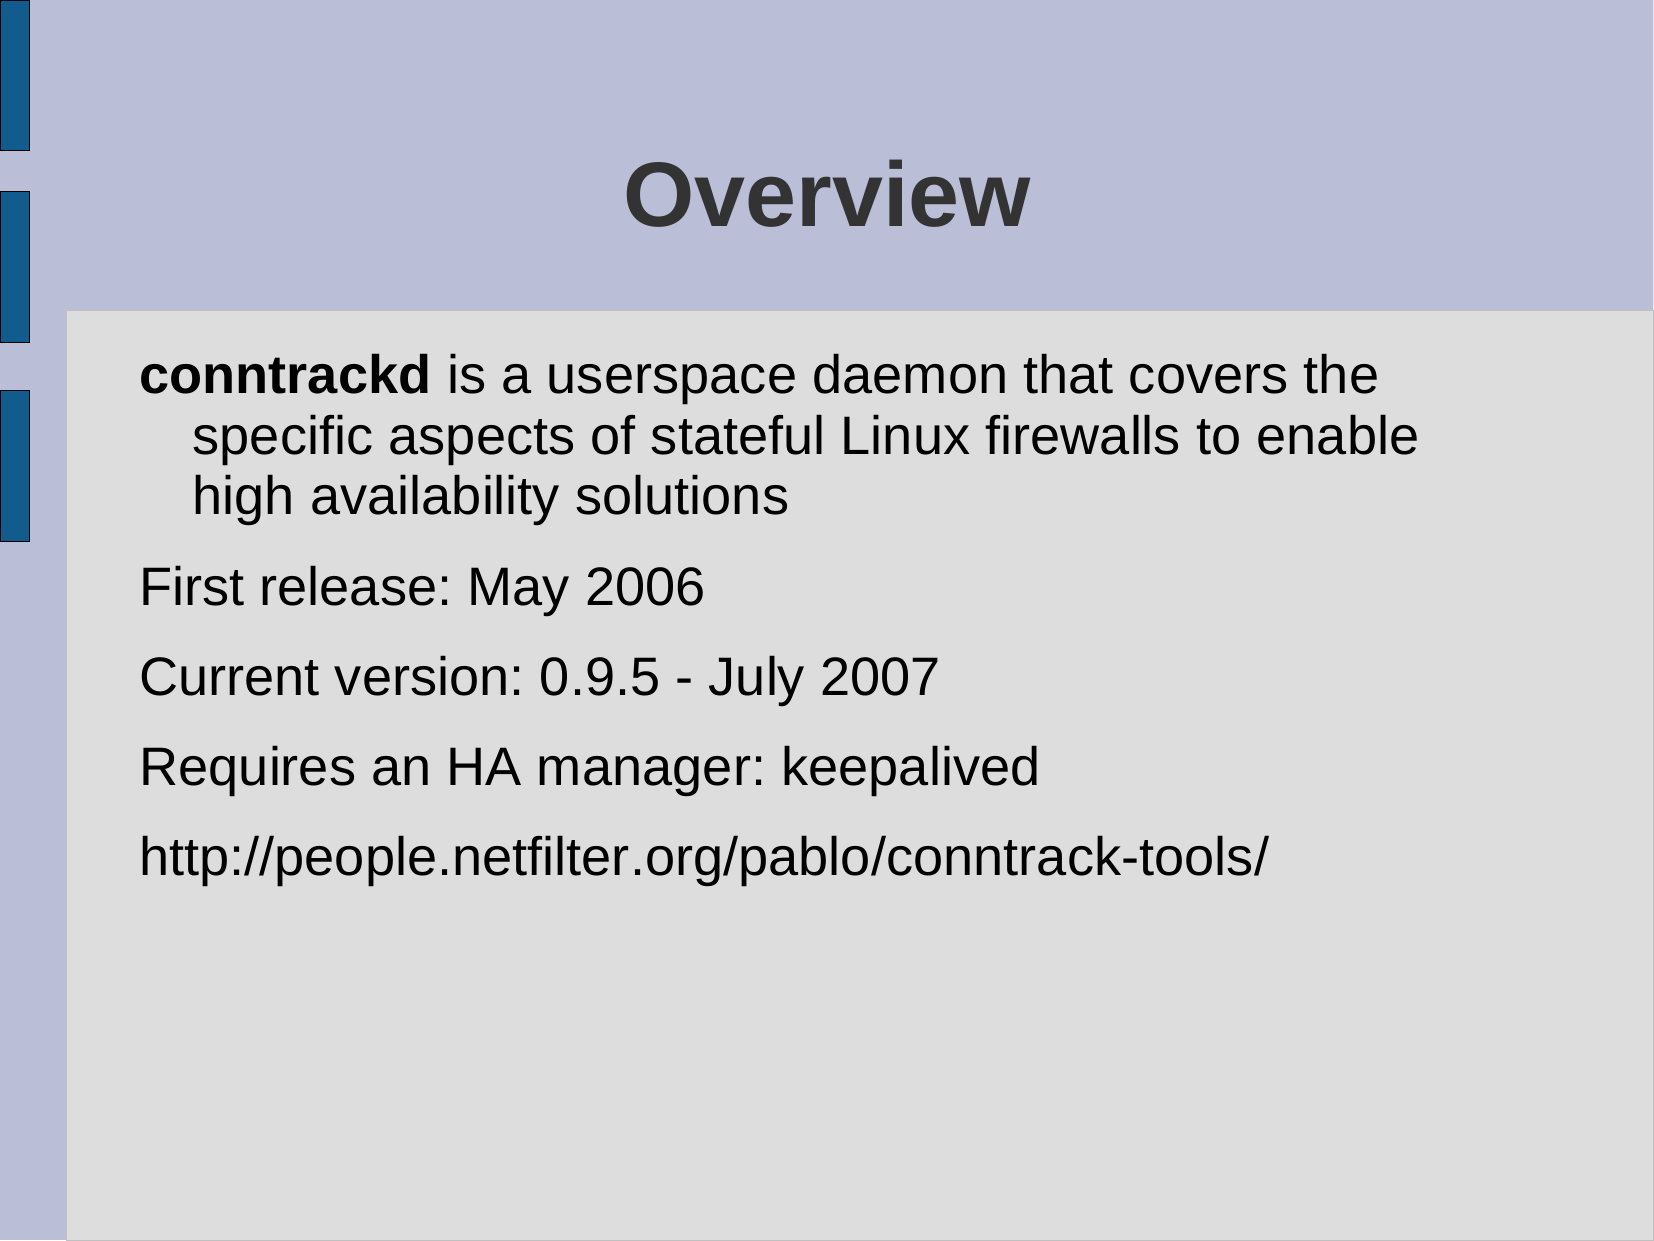

# Overview
conntrackd is a userspace daemon that covers the specific aspects of stateful Linux firewalls to enable high availability solutions
First release: May 2006
Current version: 0.9.5 - July 2007
Requires an HA manager: keepalived
http://people.netfilter.org/pablo/conntrack-tools/